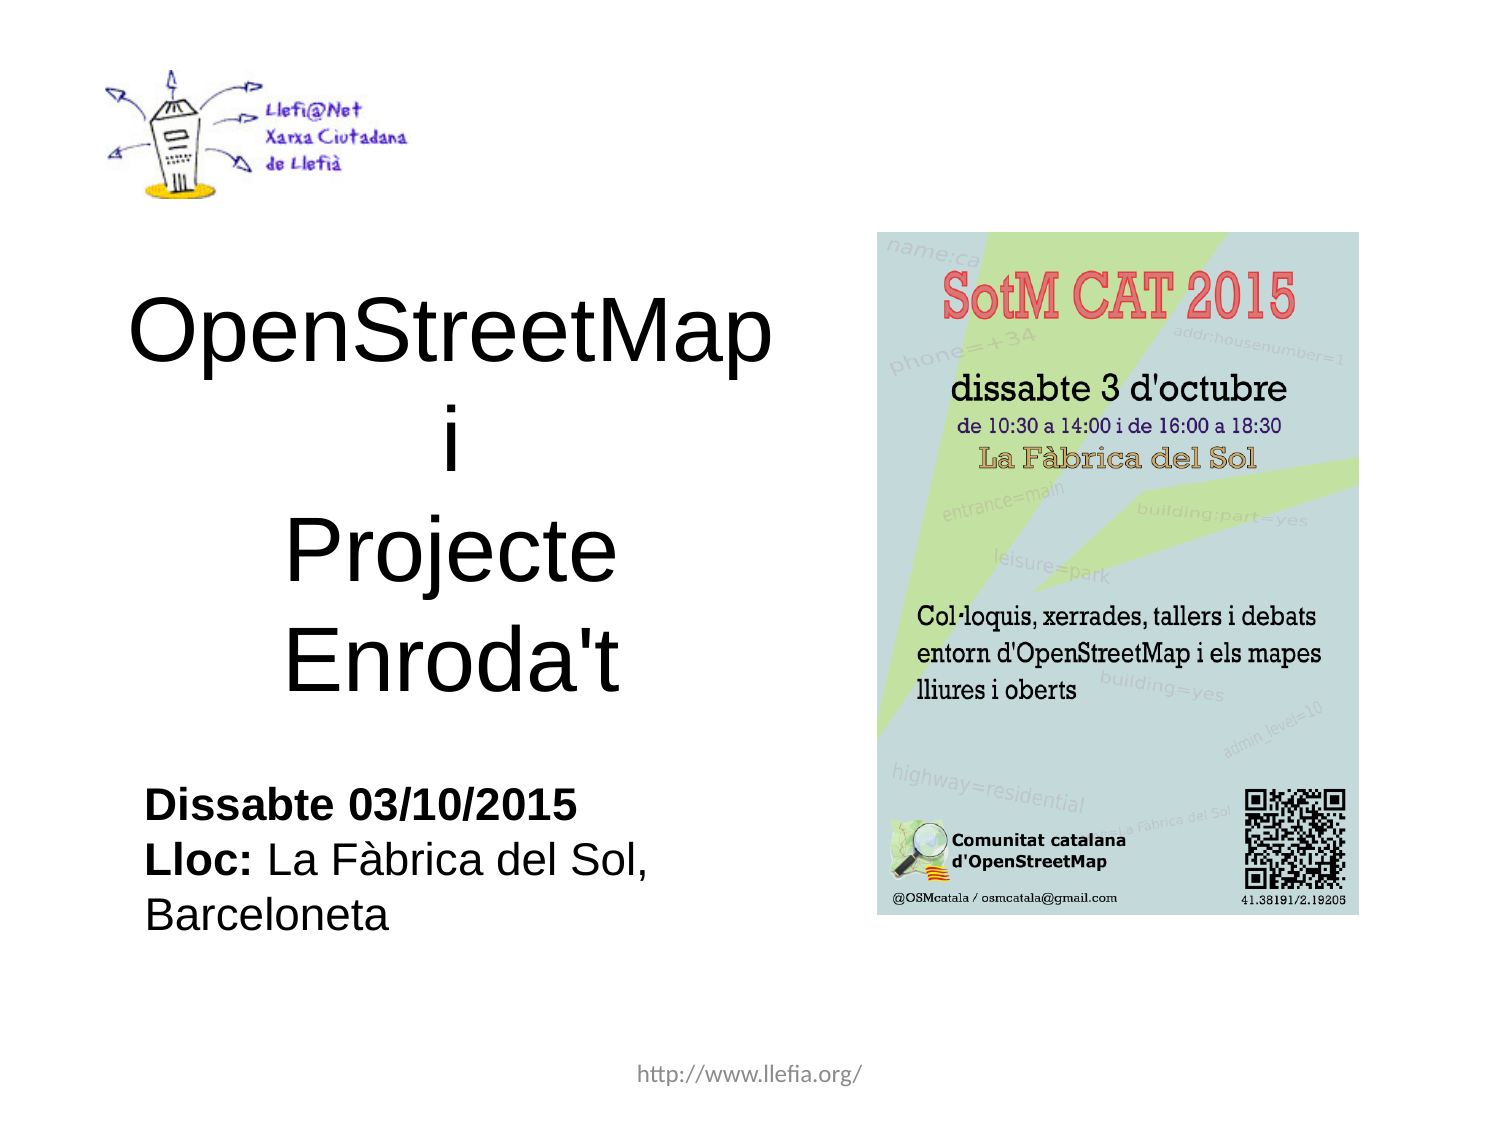

#
OpenStreetMap
i
Projecte
Enroda't
Dissabte 03/10/2015
Lloc: La Fàbrica del Sol, Barceloneta
http://www.llefia.org/